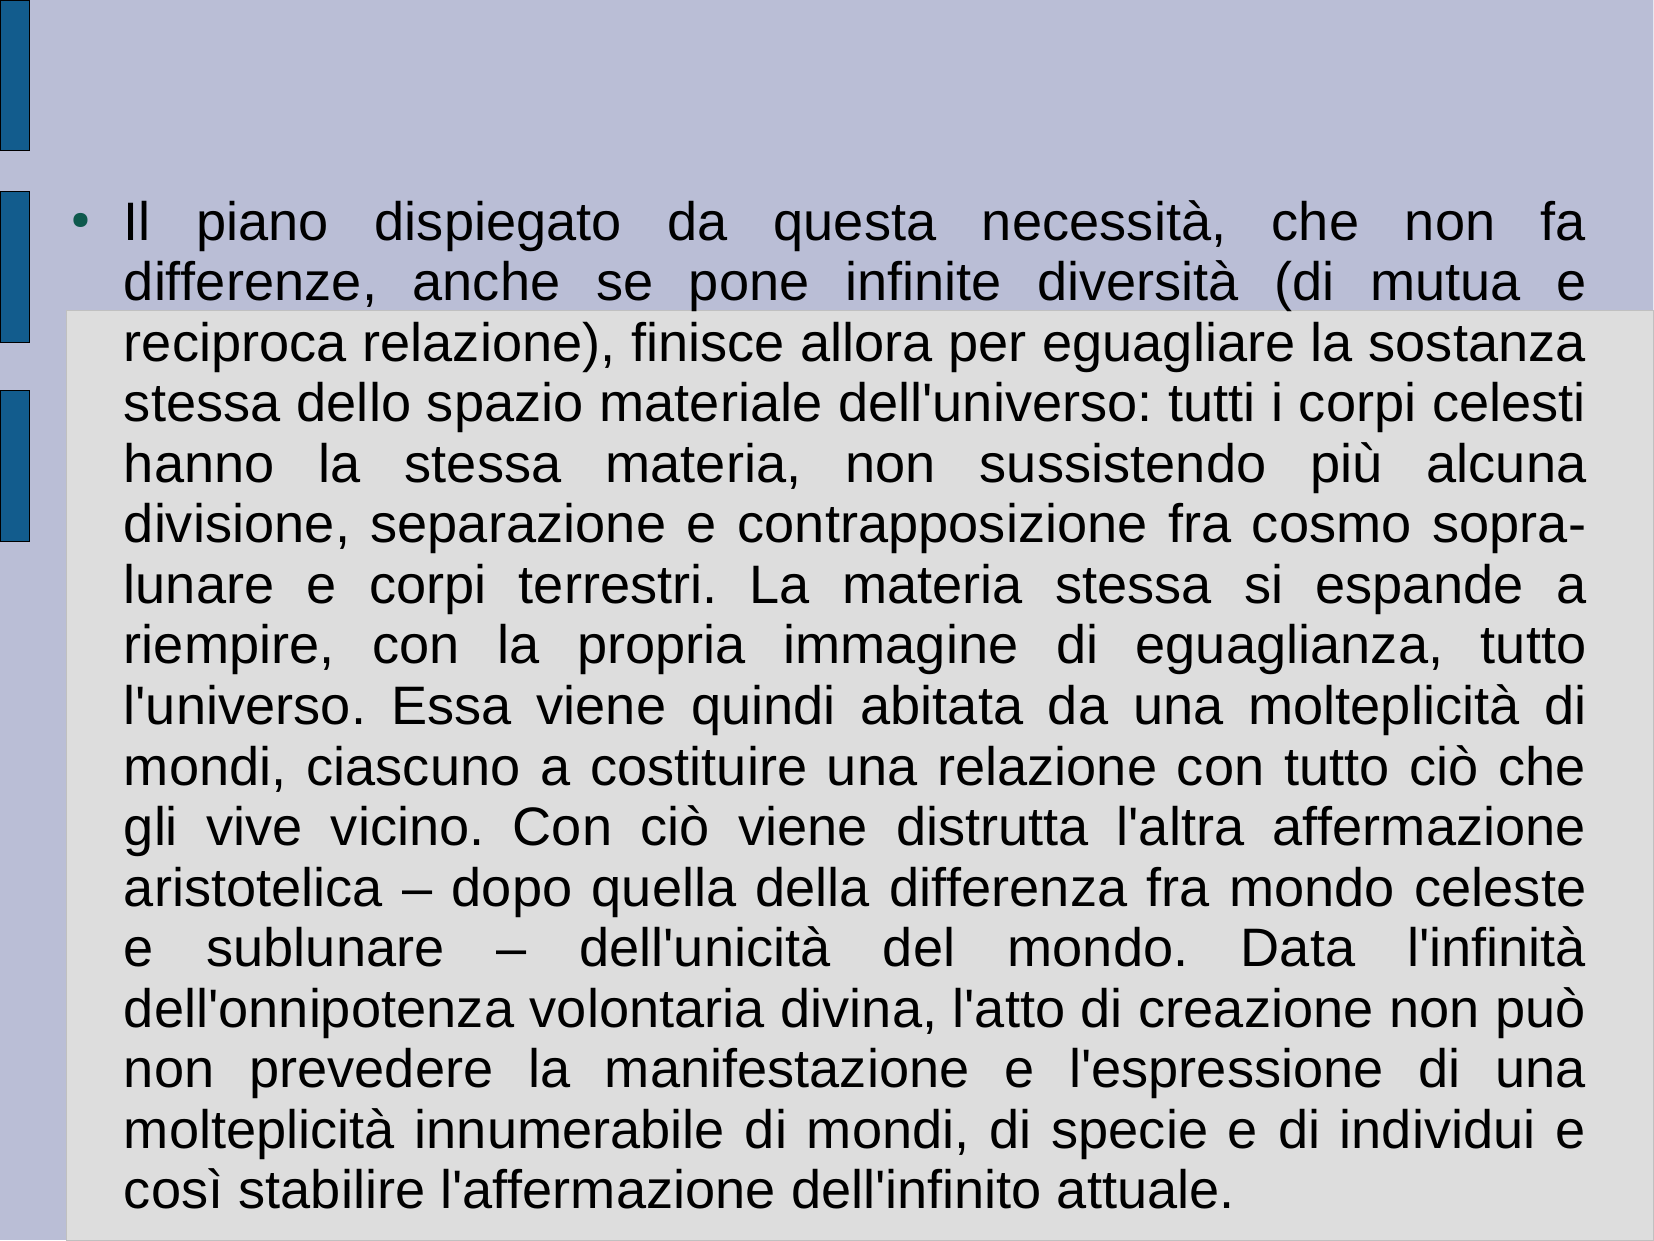

#
Il piano dispiegato da questa necessità, che non fa differenze, anche se pone infinite diversità (di mutua e reciproca relazione), finisce allora per eguagliare la sostanza stessa dello spazio materiale dell'universo: tutti i corpi celesti hanno la stessa materia, non sussistendo più alcuna divisione, separazione e contrapposizione fra cosmo sopra-lunare e corpi terrestri. La materia stessa si espande a riempire, con la propria immagine di eguaglianza, tutto l'universo. Essa viene quindi abitata da una molteplicità di mondi, ciascuno a costituire una relazione con tutto ciò che gli vive vicino. Con ciò viene distrutta l'altra affermazione aristotelica – dopo quella della differenza fra mondo celeste e sublunare – dell'unicità del mondo. Data l'infinità dell'onnipotenza volontaria divina, l'atto di creazione non può non prevedere la manifestazione e l'espressione di una molteplicità innumerabile di mondi, di specie e di individui e così stabilire l'affermazione dell'infinito attuale.